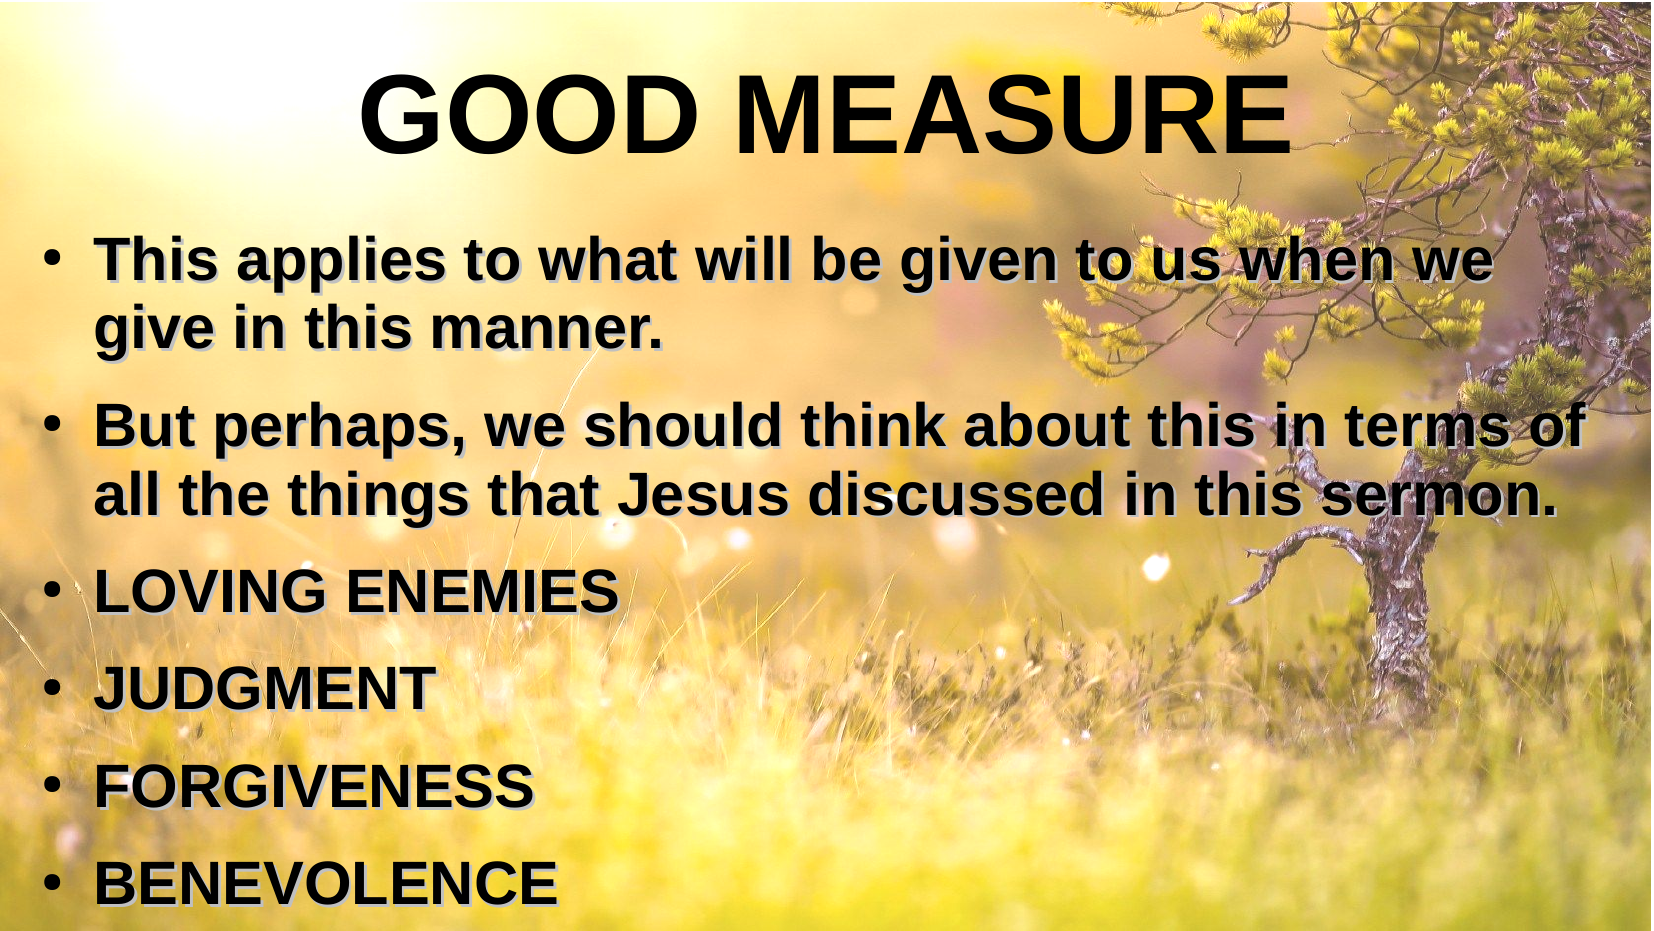

# GOOD MEASURE
This applies to what will be given to us when we give in this manner.
But perhaps, we should think about this in terms of all the things that Jesus discussed in this sermon.
LOVING ENEMIES
JUDGMENT
FORGIVENESS
BENEVOLENCE